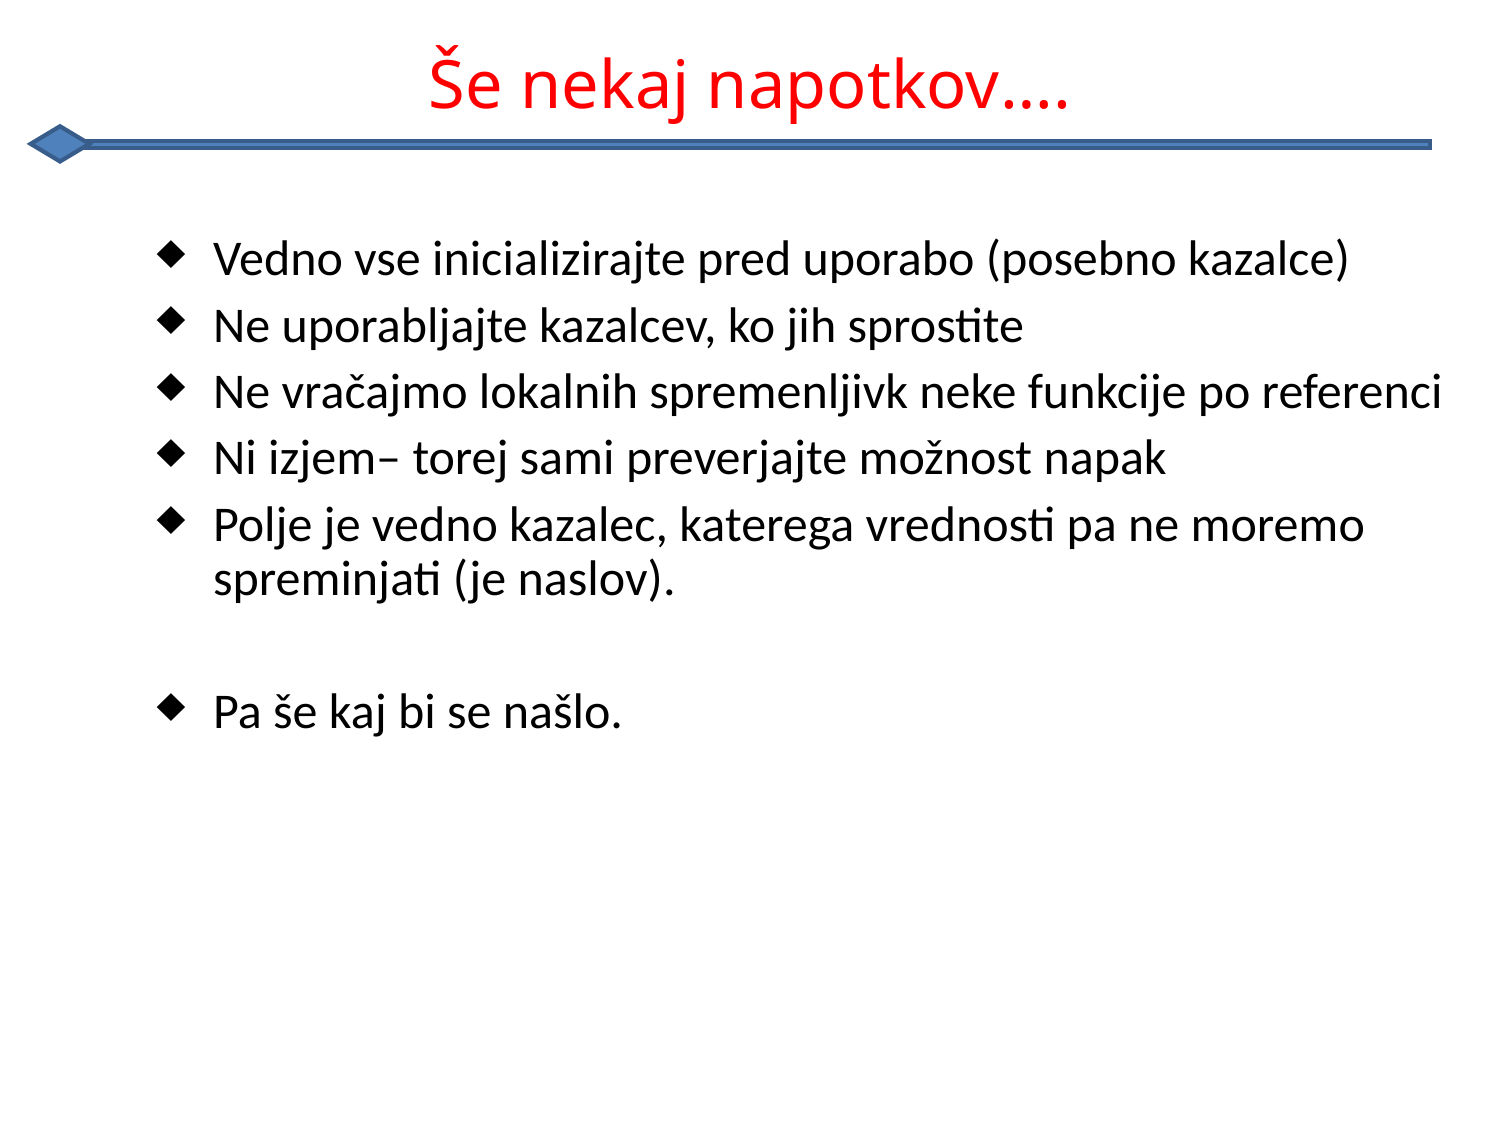

# Še nekaj napotkov….
Vedno vse inicializirajte pred uporabo (posebno kazalce)
Ne uporabljajte kazalcev, ko jih sprostite
Ne vračajmo lokalnih spremenljivk neke funkcije po referenci
Ni izjem– torej sami preverjajte možnost napak
Polje je vedno kazalec, katerega vrednosti pa ne moremo spreminjati (je naslov).
Pa še kaj bi se našlo.